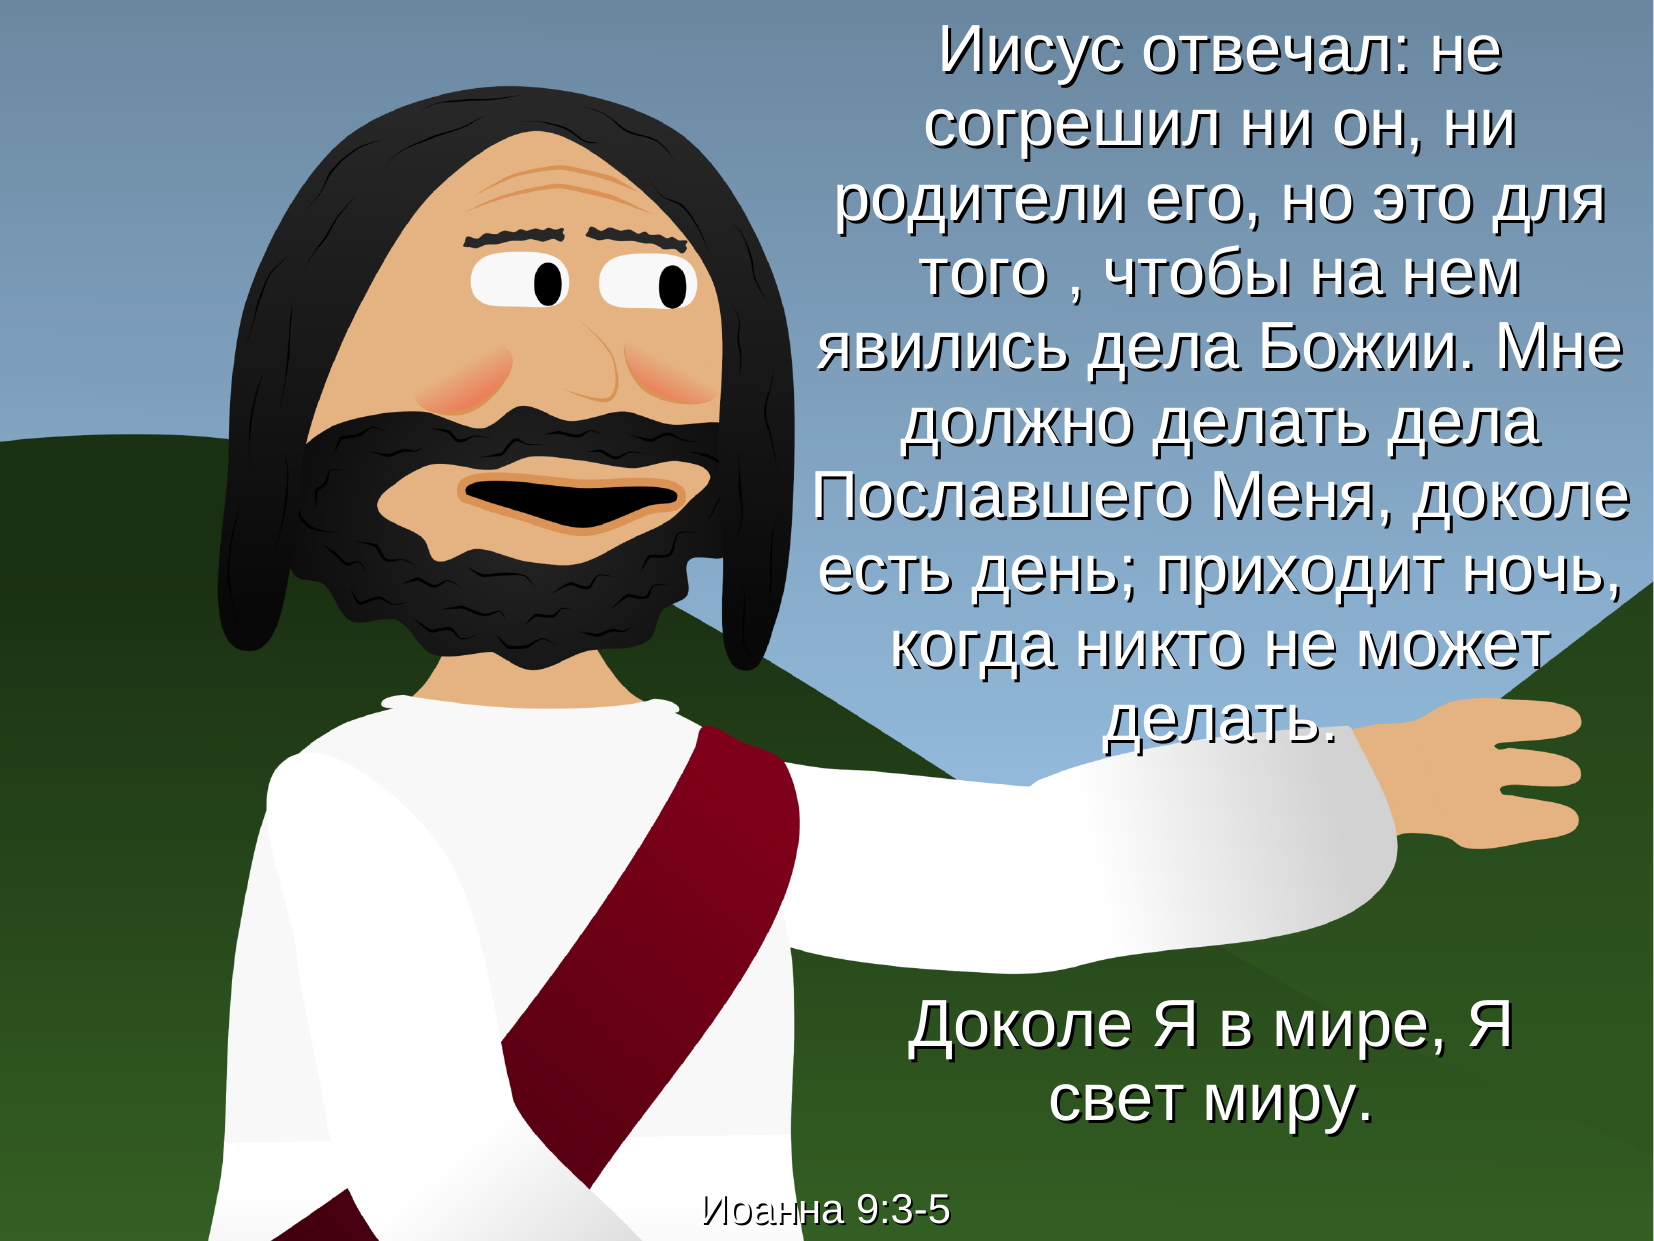

Иисус отвечал: не согрешил ни он, ни родители его, но это для того , чтобы на нем явились дела Божии. Мне должно делать дела Пославшего Меня, доколе есть день; приходит ночь, когда никто не может делать.
Доколе Я в мире, Я свет миру.
Иоанна 9:3-5